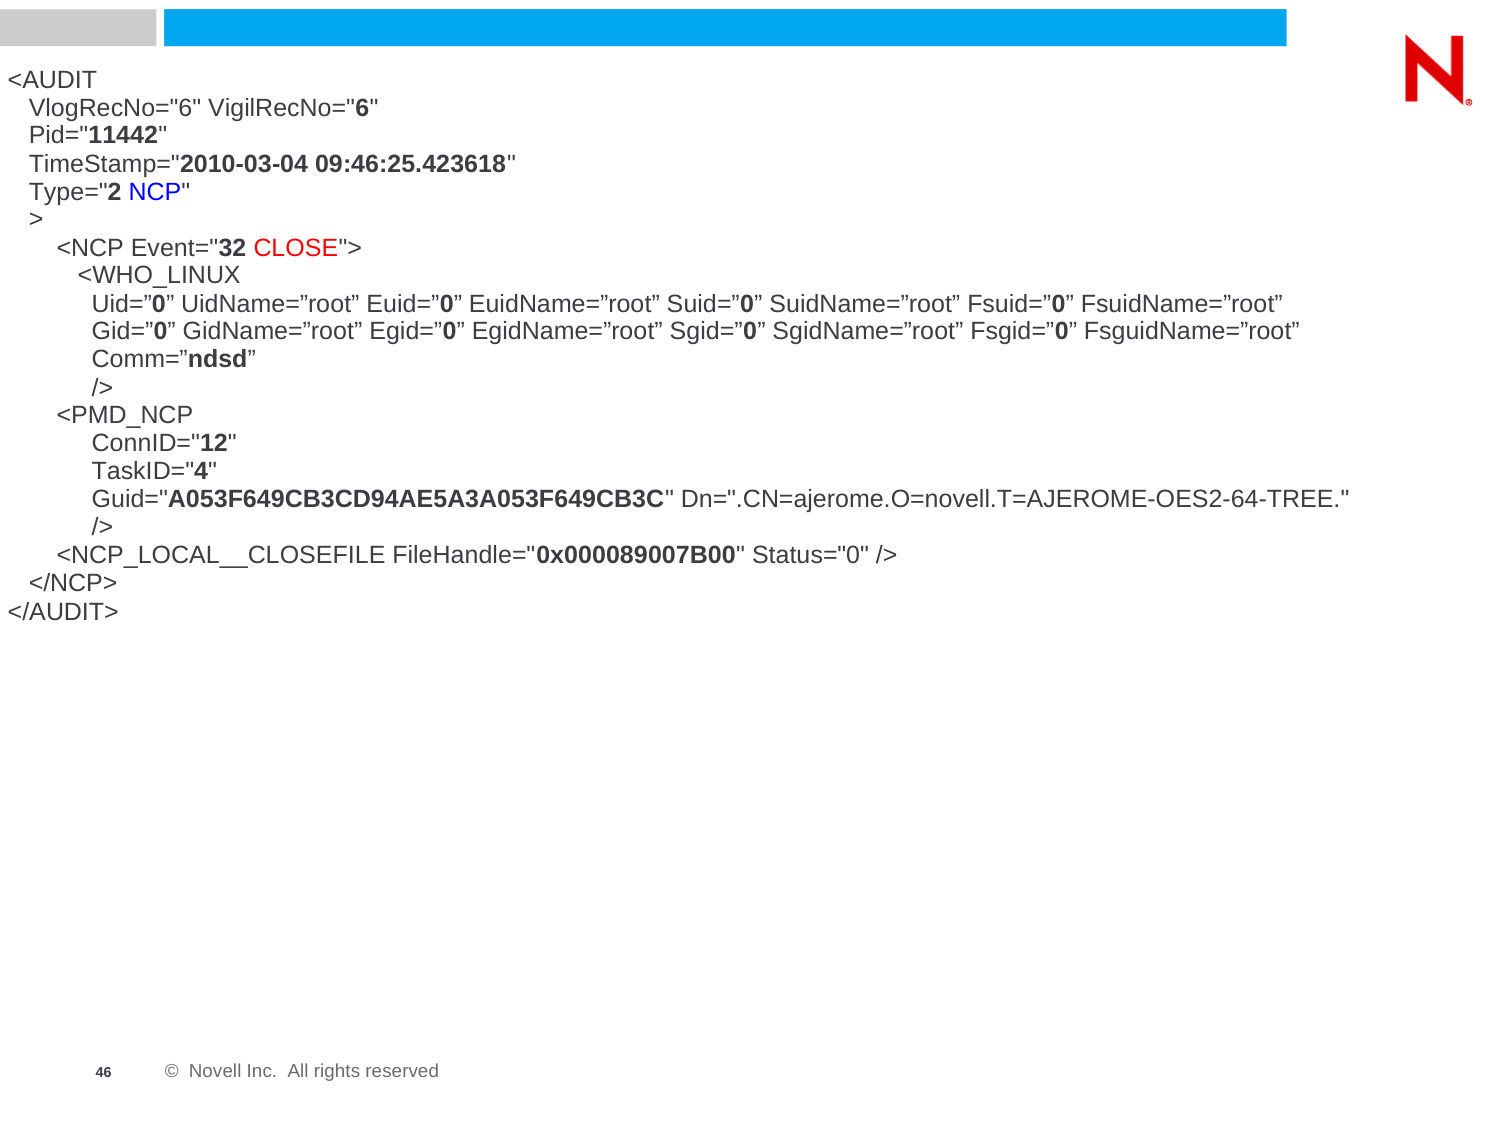

<AUDIT
 VlogRecNo="6" VigilRecNo="6"
 Pid="11442"
 TimeStamp="2010-03-04 09:46:25.423618"
 Type="2 NCP"
 >
 <NCP Event="32 CLOSE">
 <WHO_LINUX
 Uid=”0” UidName=”root” Euid=”0” EuidName=”root” Suid=”0” SuidName=”root” Fsuid=”0” FsuidName=”root”
 Gid=”0” GidName=”root” Egid=”0” EgidName=”root” Sgid=”0” SgidName=”root” Fsgid=”0” FsguidName=”root”
 Comm=”ndsd”
 />
 <PMD_NCP
 ConnID="12"
 TaskID="4"
 Guid="A053F649CB3CD94AE5A3A053F649CB3C" Dn=".CN=ajerome.O=novell.T=AJEROME-OES2-64-TREE."
 />
 <NCP_LOCAL__CLOSEFILE FileHandle="0x000089007B00" Status="0" />
 </NCP>
</AUDIT>